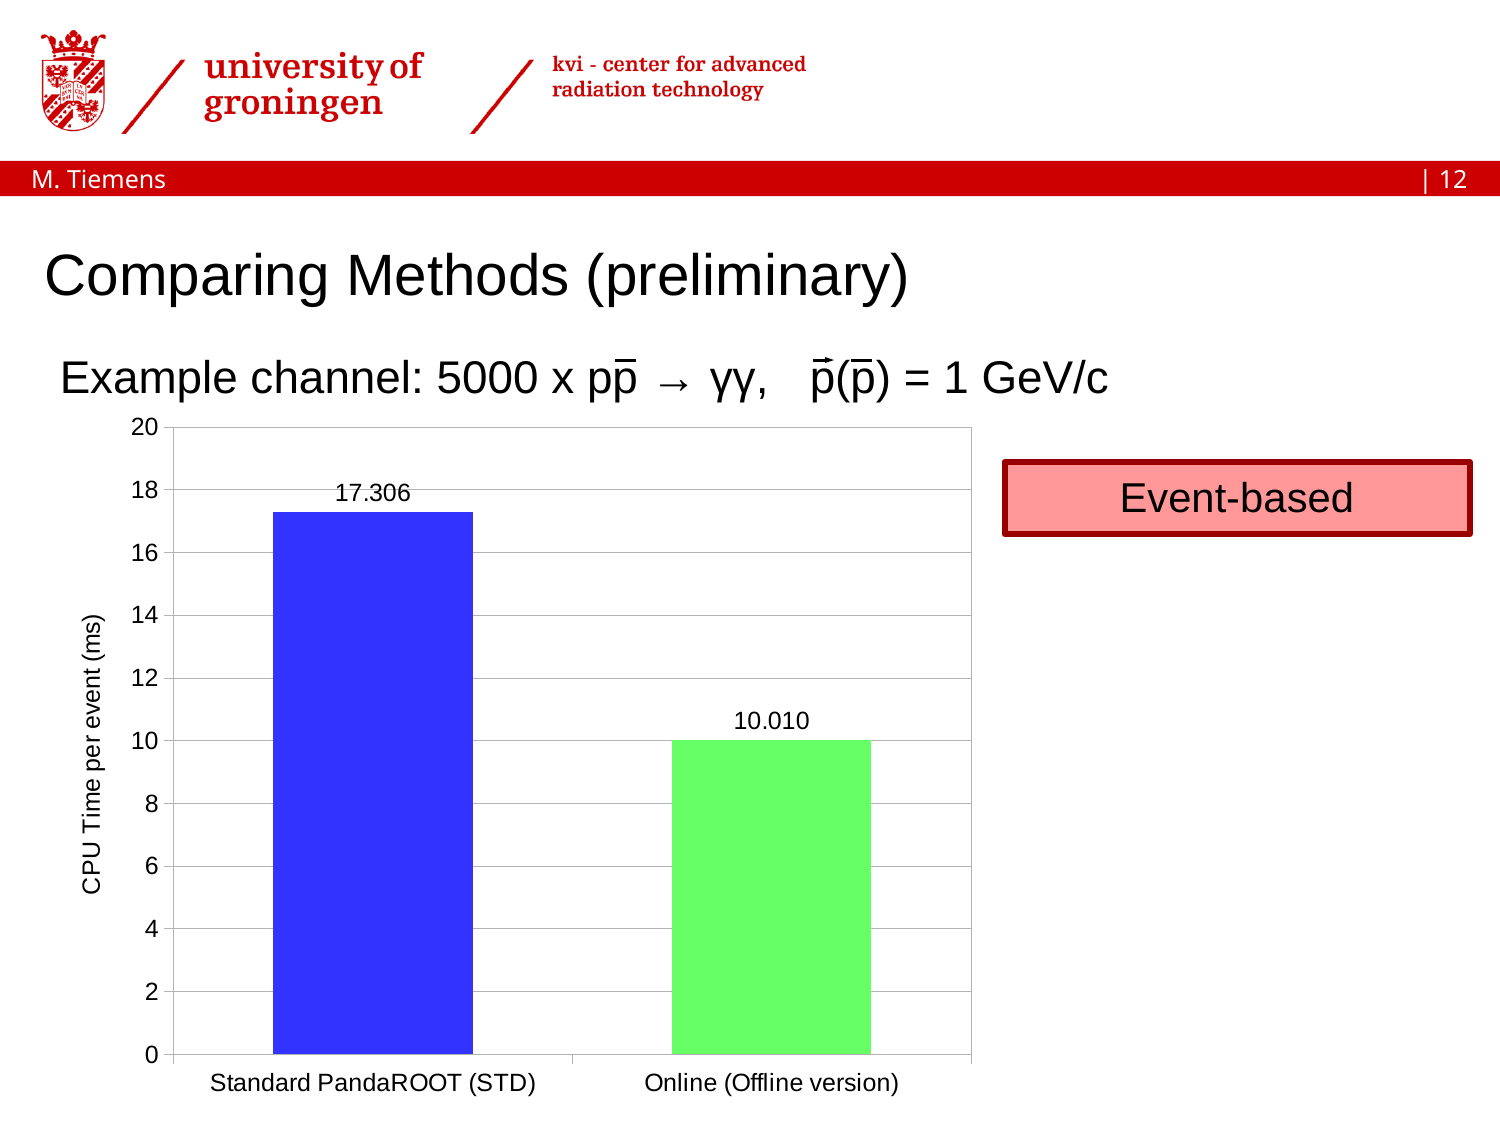

M. Tiemens
Comparing Methods (preliminary)
Example channel: 5000 x pp → γγ, 	p(p) = 1 GeV/c
### Chart
| Category | CPU Time per event (ms) |
|---|---|
| Standard PandaROOT (STD) | 17.306 |
| Online (Offline version) | 10.01 |Event-based